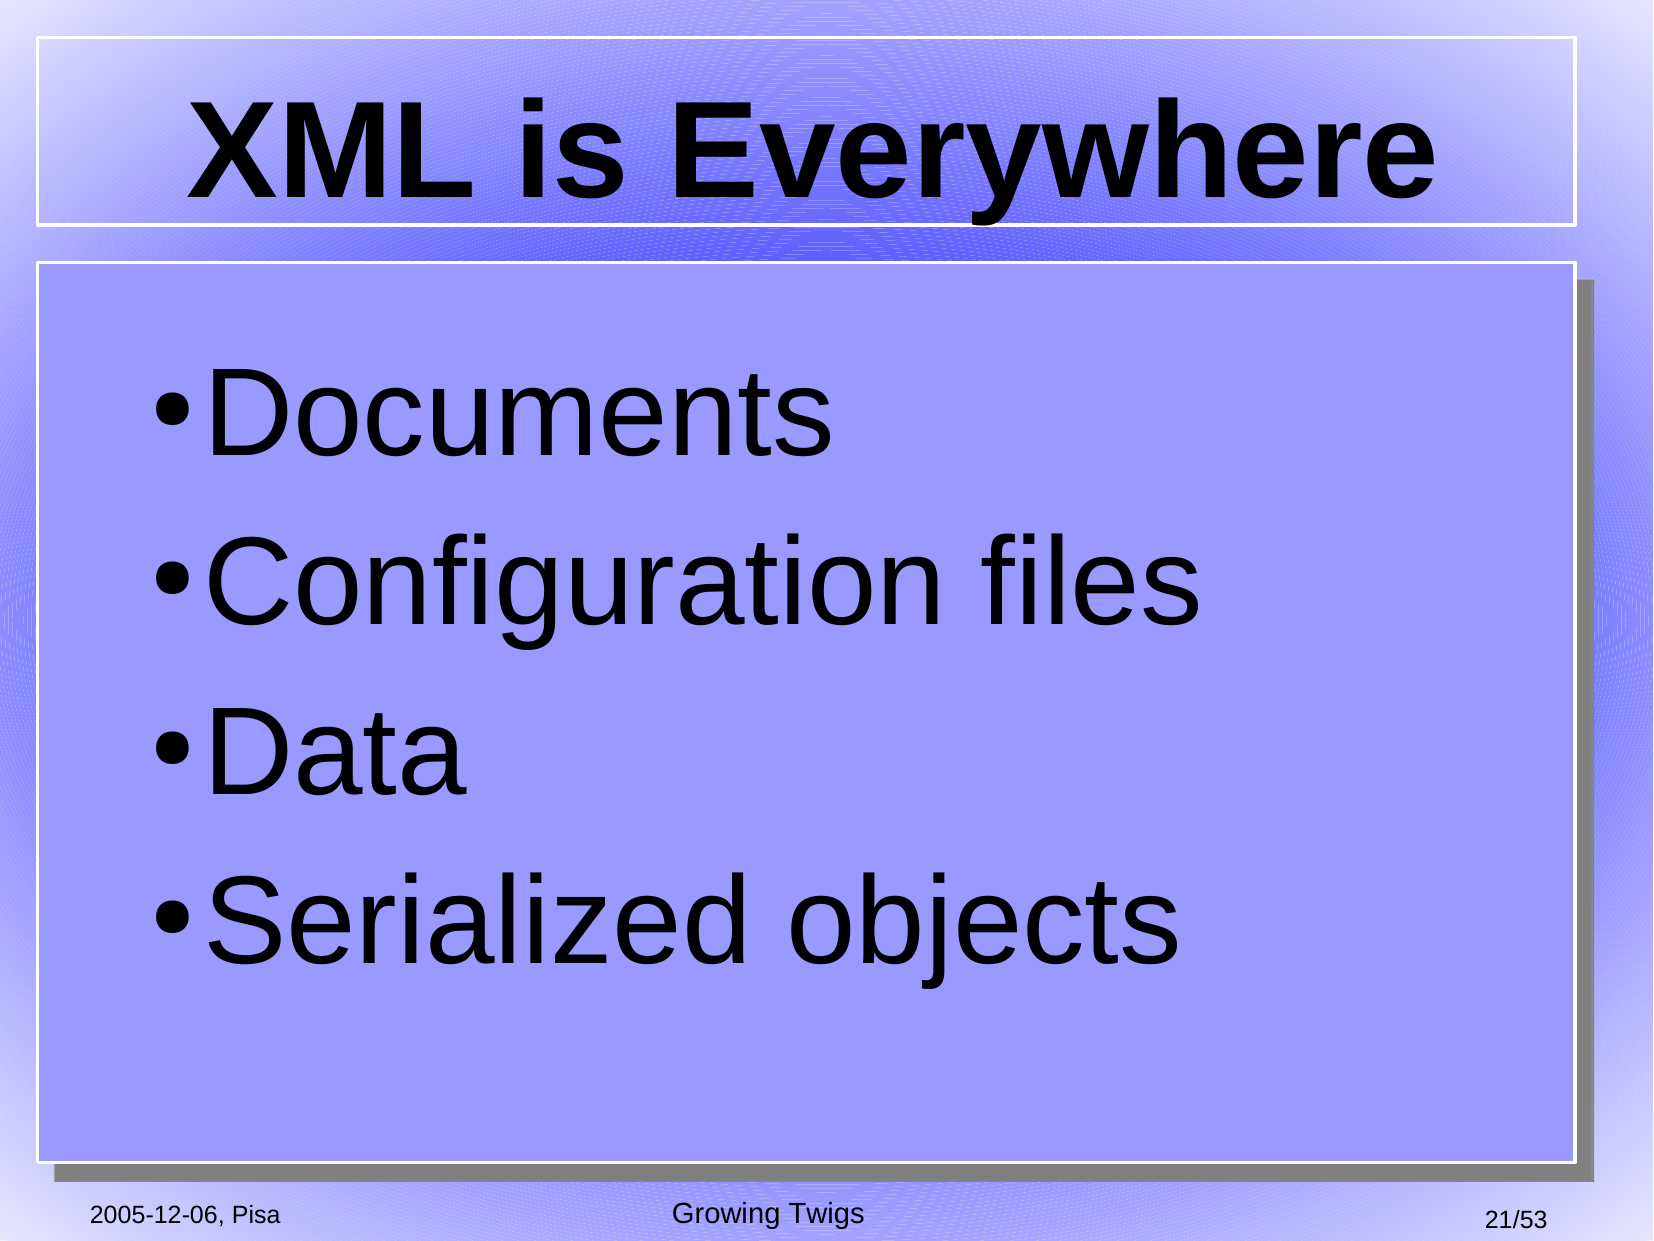

XML is Everywhere
# Documents
Configuration files
Data
Serialized objects